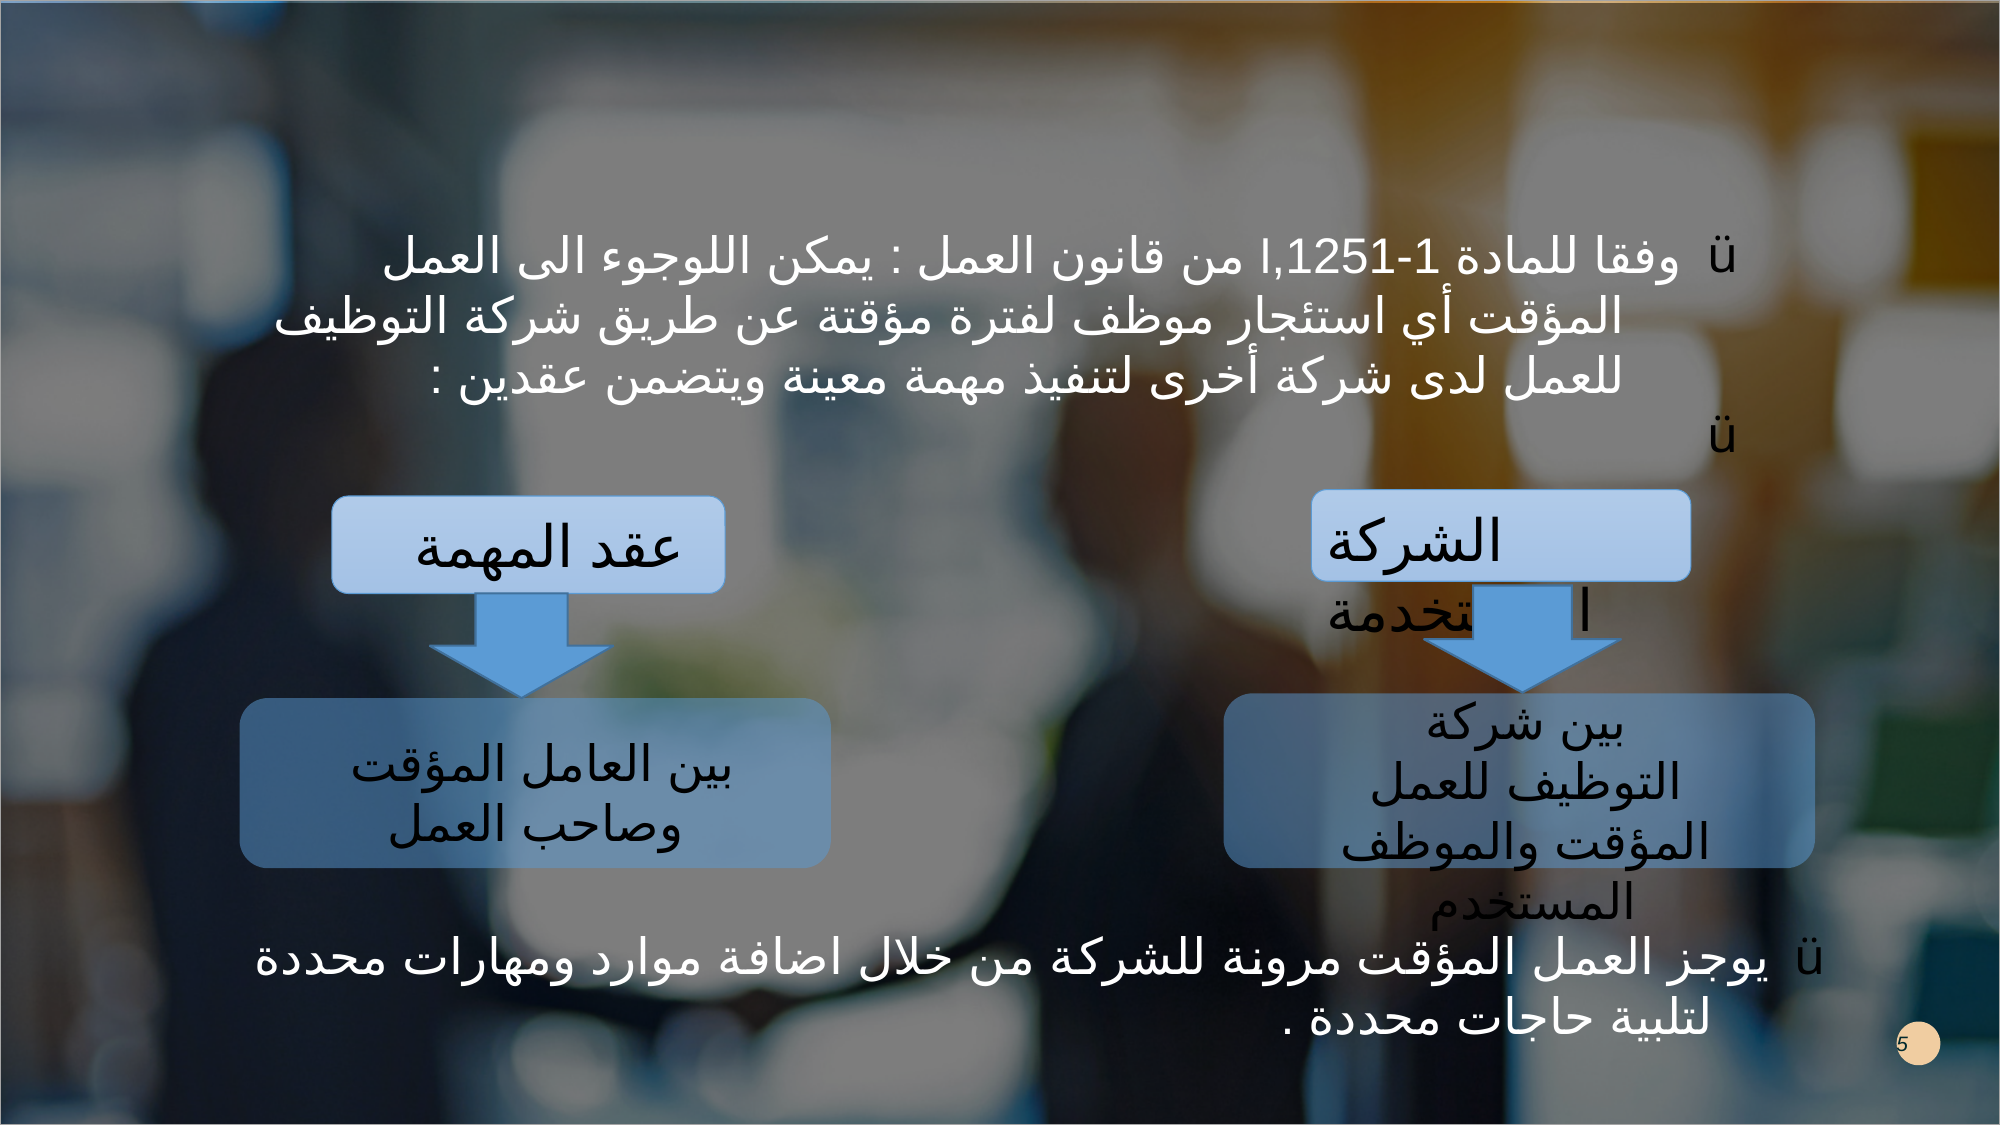

وفقا للمادة 1-1251,l من قانون العمل : يمكن اللوجوء الى العمل المؤقت أي استئجار موظف لفترة مؤقتة عن طريق شركة التوظيف للعمل لدى شركة أخرى لتنفيذ مهمة معينة ويتضمن عقدين :
الشركة المستخدمة
عقد المهمة
بين شركة التوظيف للعمل المؤقت والموظف المستخدم
بين العامل المؤقت وصاحب العمل
يوجز العمل المؤقت مرونة للشركة من خلال اضافة موارد ومهارات محددة لتلبية حاجات محددة .